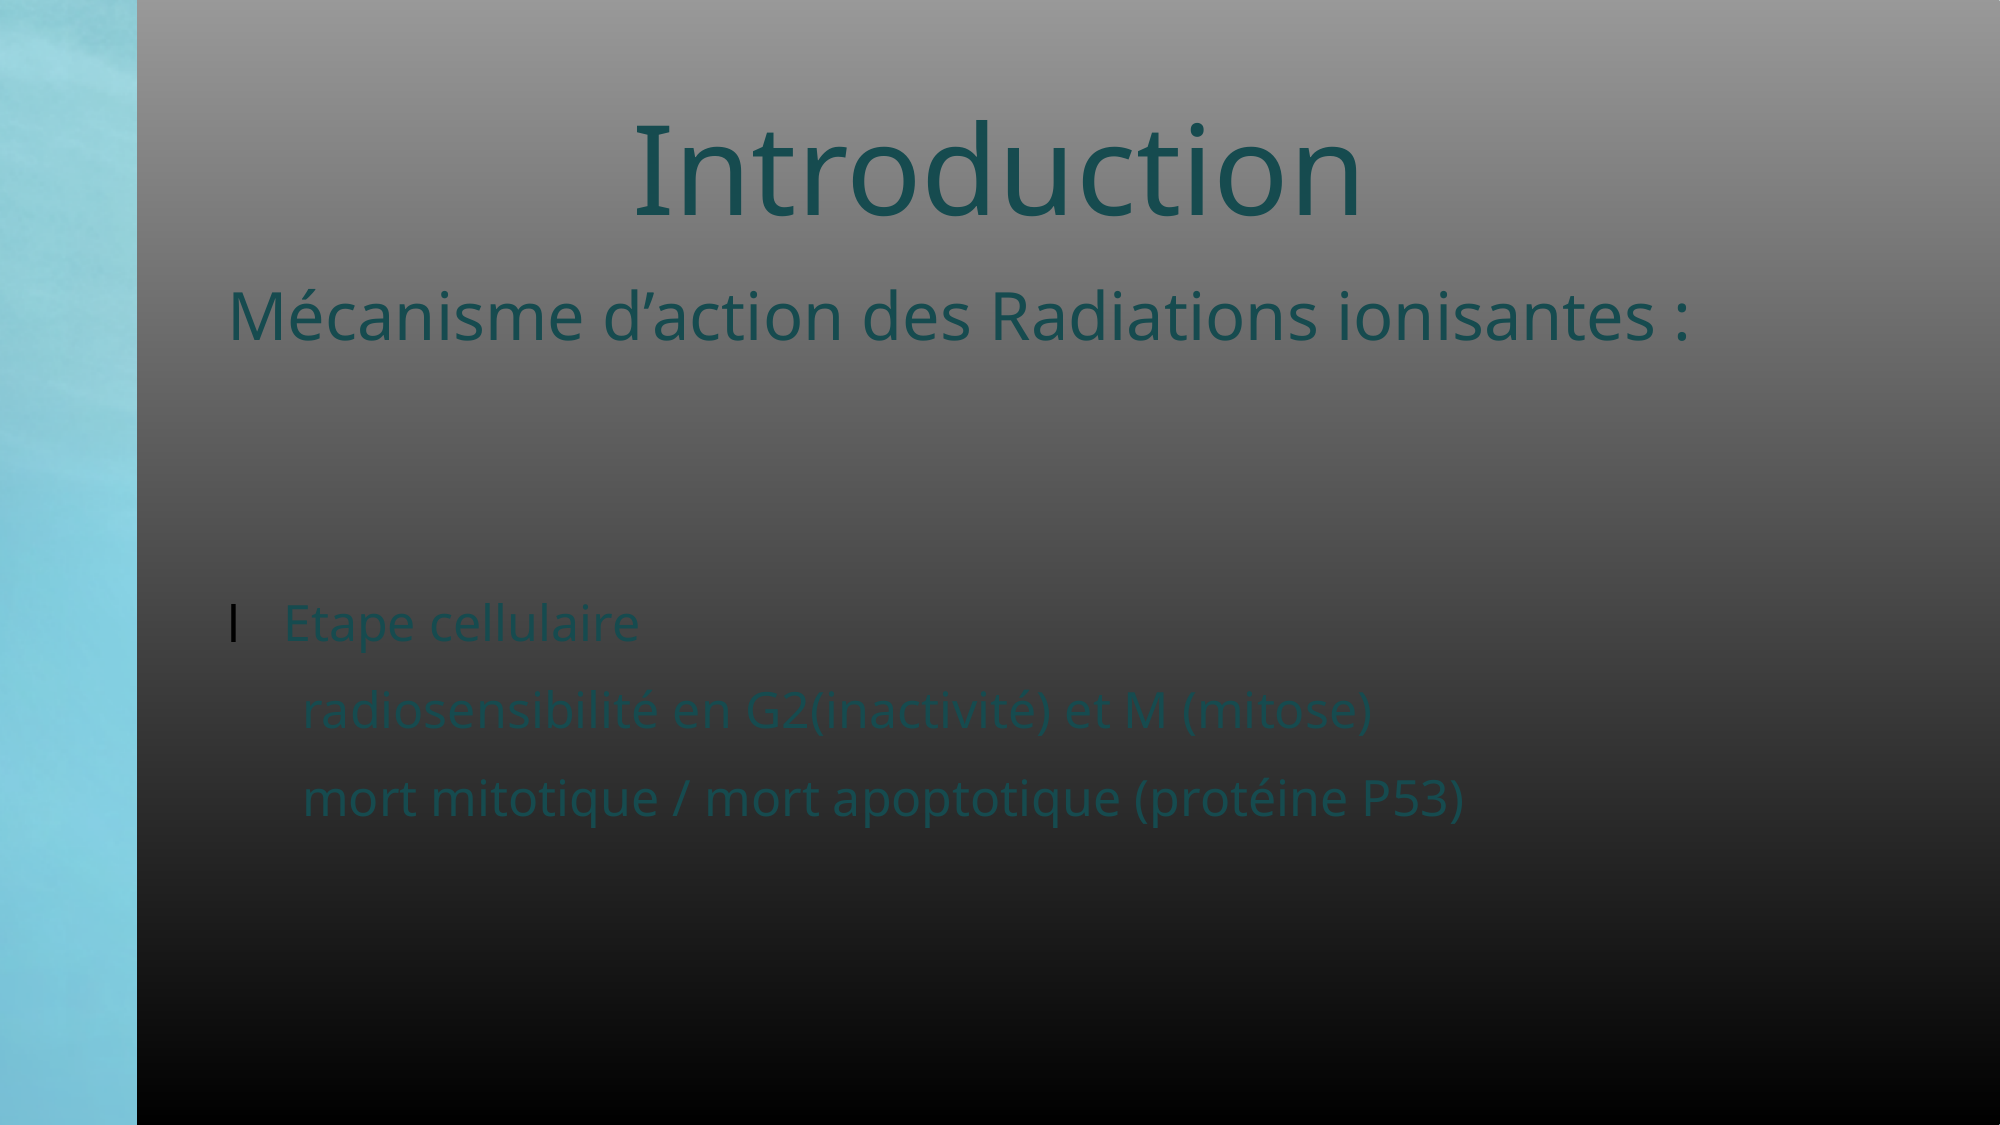

# Introduction
Mécanisme d’action des Radiations ionisantes :
Etape cellulaire
	radiosensibilité en G2(inactivité) et M (mitose)
	mort mitotique / mort apoptotique (protéine P53)